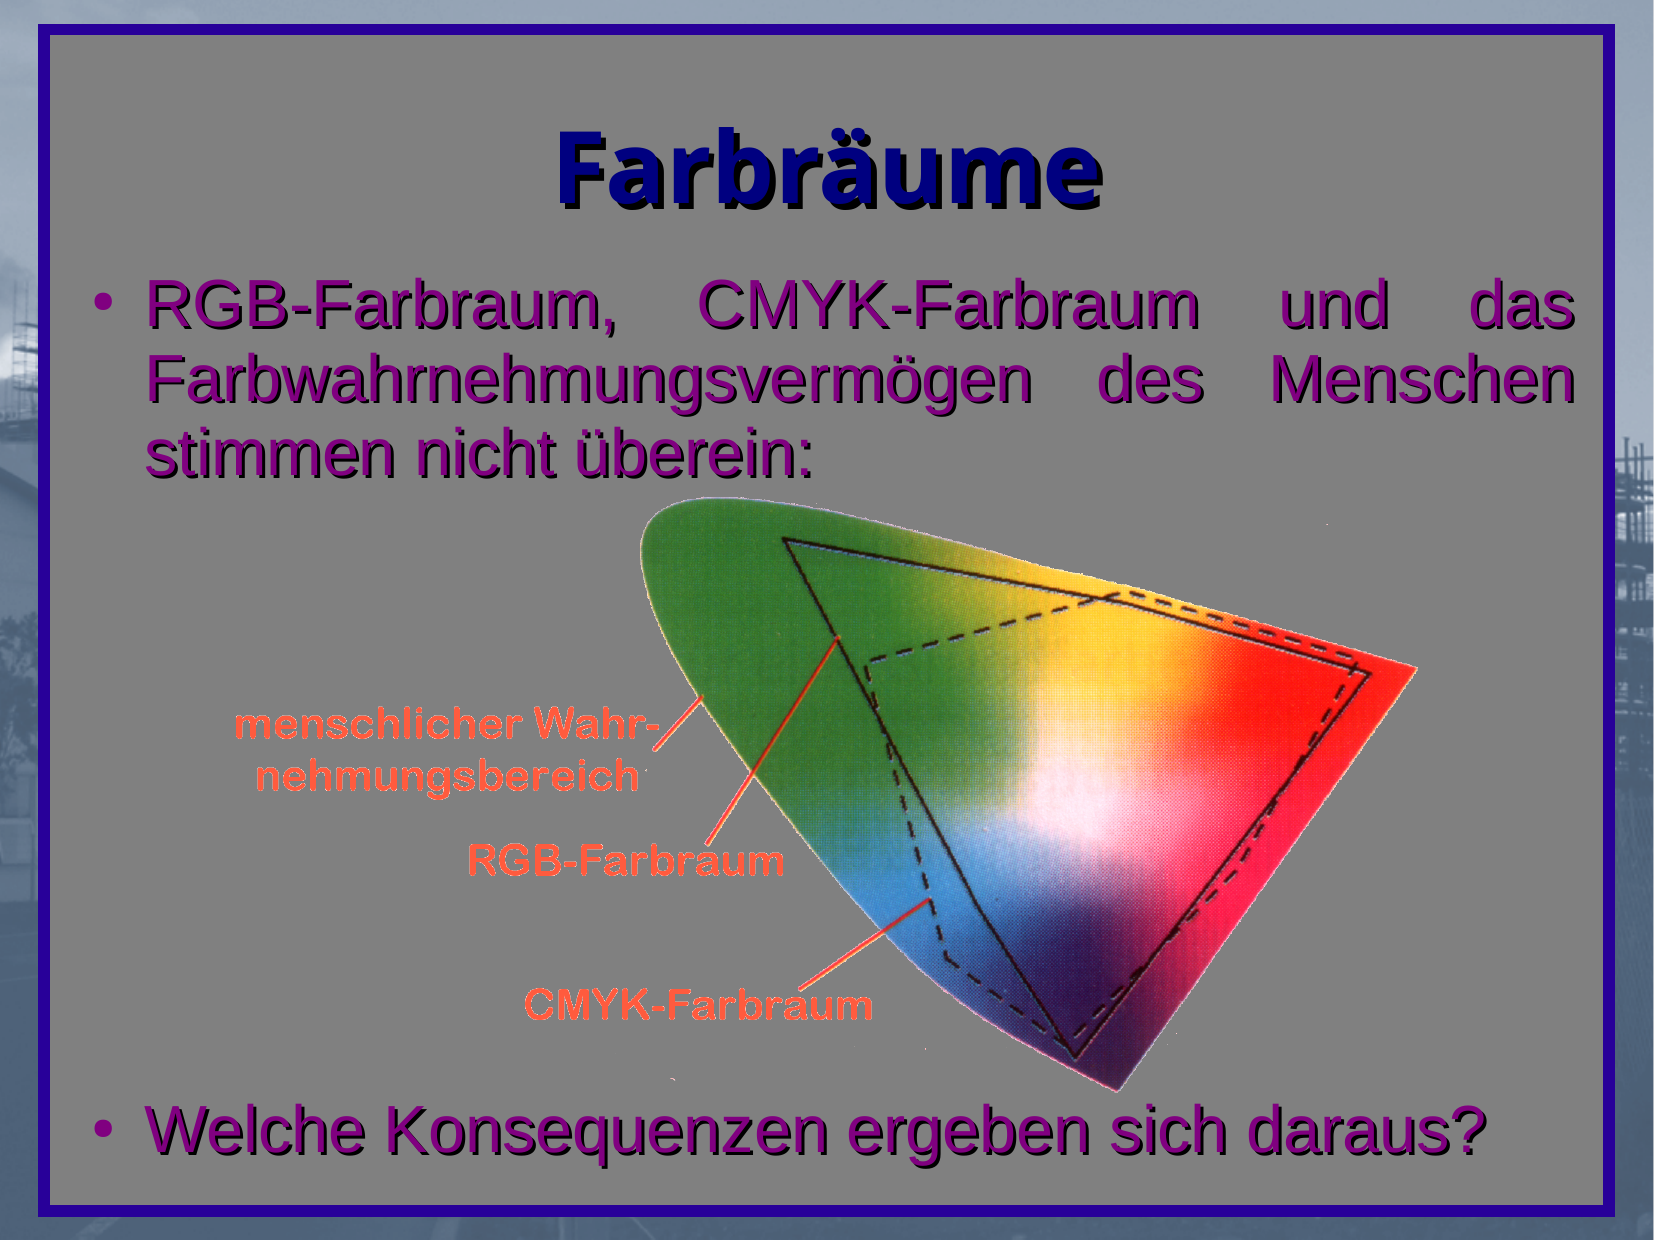

# Farbräume
RGB-Farbraum, CMYK-Farbraum und das Farbwahrnehmungsvermögen des Menschen stimmen nicht überein:
Welche Konsequenzen ergeben sich daraus?